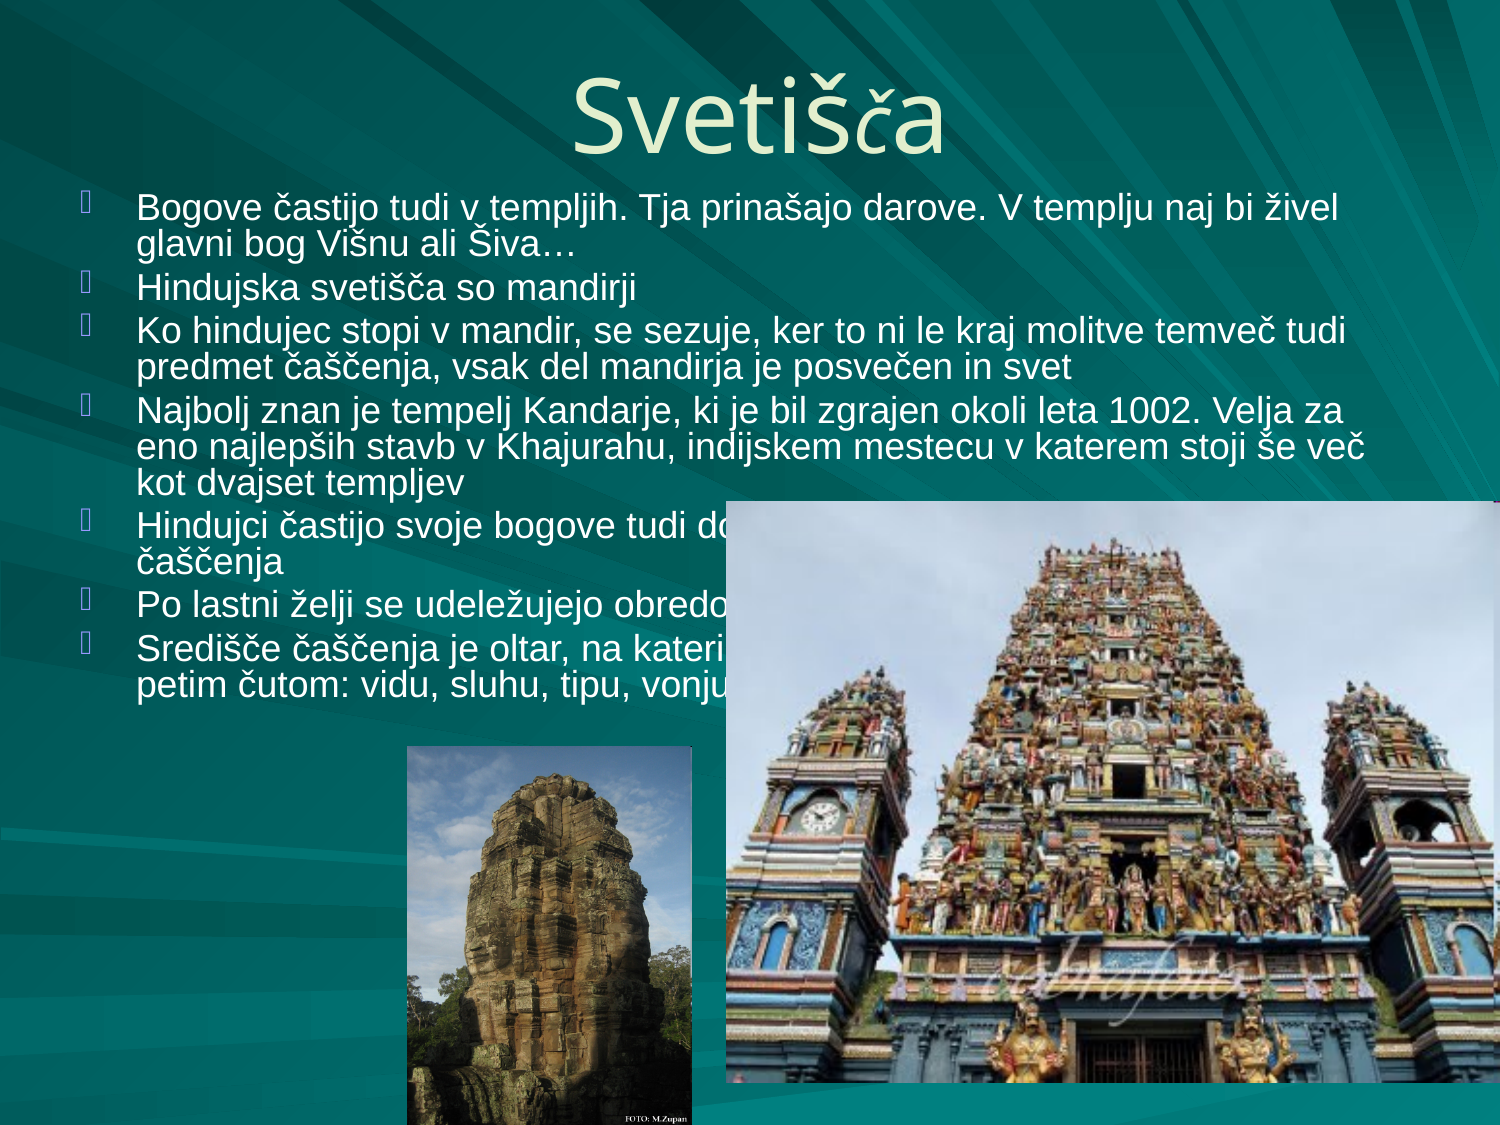

# Svetišča
Bogove častijo tudi v templjih. Tja prinašajo darove. V templju naj bi živel glavni bog Višnu ali Šiva…
Hindujska svetišča so mandirji
Ko hindujec stopi v mandir, se sezuje, ker to ni le kraj molitve temveč tudi predmet čaščenja, vsak del mandirja je posvečen in svet
Najbolj znan je tempelj Kandarje, ki je bil zgrajen okoli leta 1002. Velja za eno najlepših stavb v Khajurahu, indijskem mestecu v katerem stoji še več kot dvajset templjev
Hindujci častijo svoje bogove tudi doma. Kraj, kjer se srečujejo je kot hiša čaščenja
Po lastni želji se udeležujejo obredov
Središče čaščenja je oltar, na katerih so postavljeni predmeti, ki ustrezajo petim čutom: vidu, sluhu, tipu, vonju in okusu